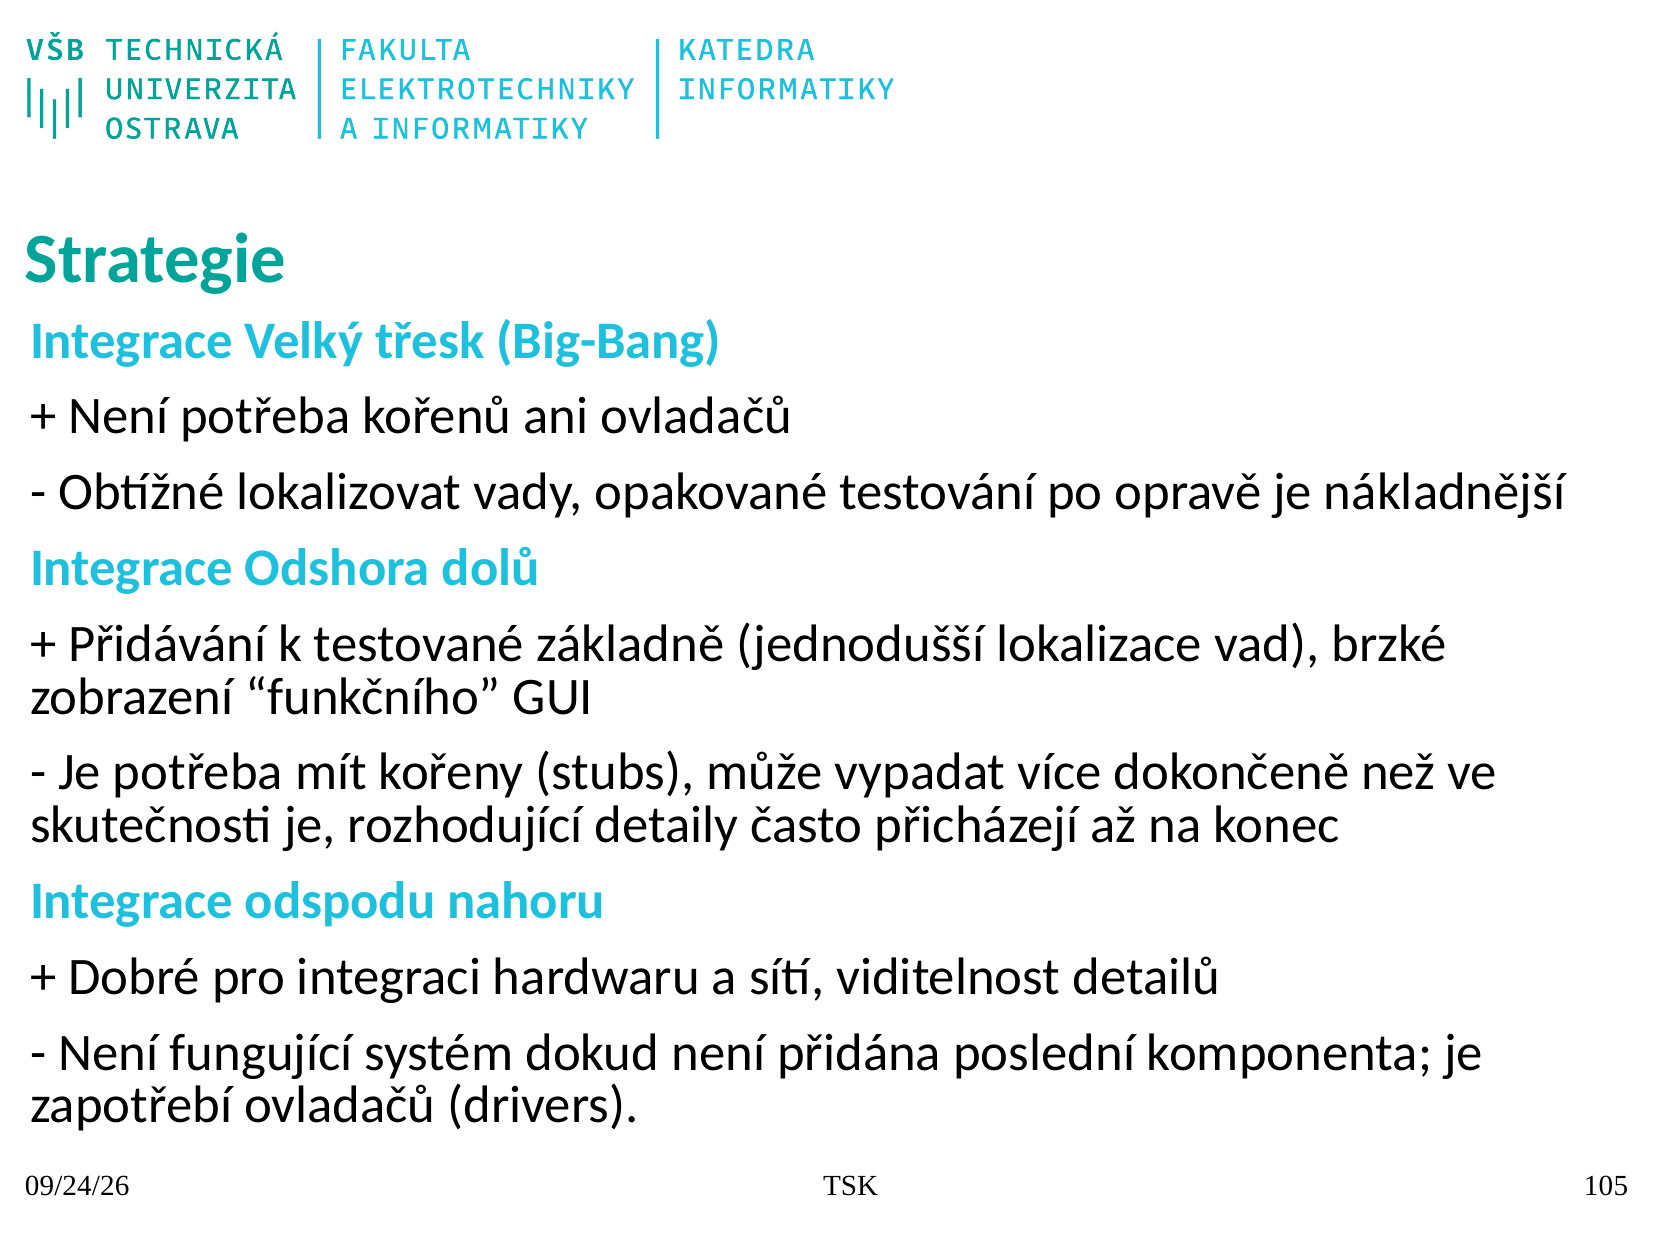

# Strategie
Integrace Velký třesk (Big-Bang)
+ Není potřeba kořenů ani ovladačů
- Obtížné lokalizovat vady, opakované testování po opravě je nákladnější
Integrace Odshora dolů
+ Přidávání k testované základně (jednodušší lokalizace vad), brzké zobrazení “funkčního” GUI
- Je potřeba mít kořeny (stubs), může vypadat více dokončeně než ve skutečnosti je, rozhodující detaily často přicházejí až na konec
Integrace odspodu nahoru
+ Dobré pro integraci hardwaru a sítí, viditelnost detailů
- Není fungující systém dokud není přidána poslední komponenta; je zapotřebí ovladačů (drivers).
TSK
105